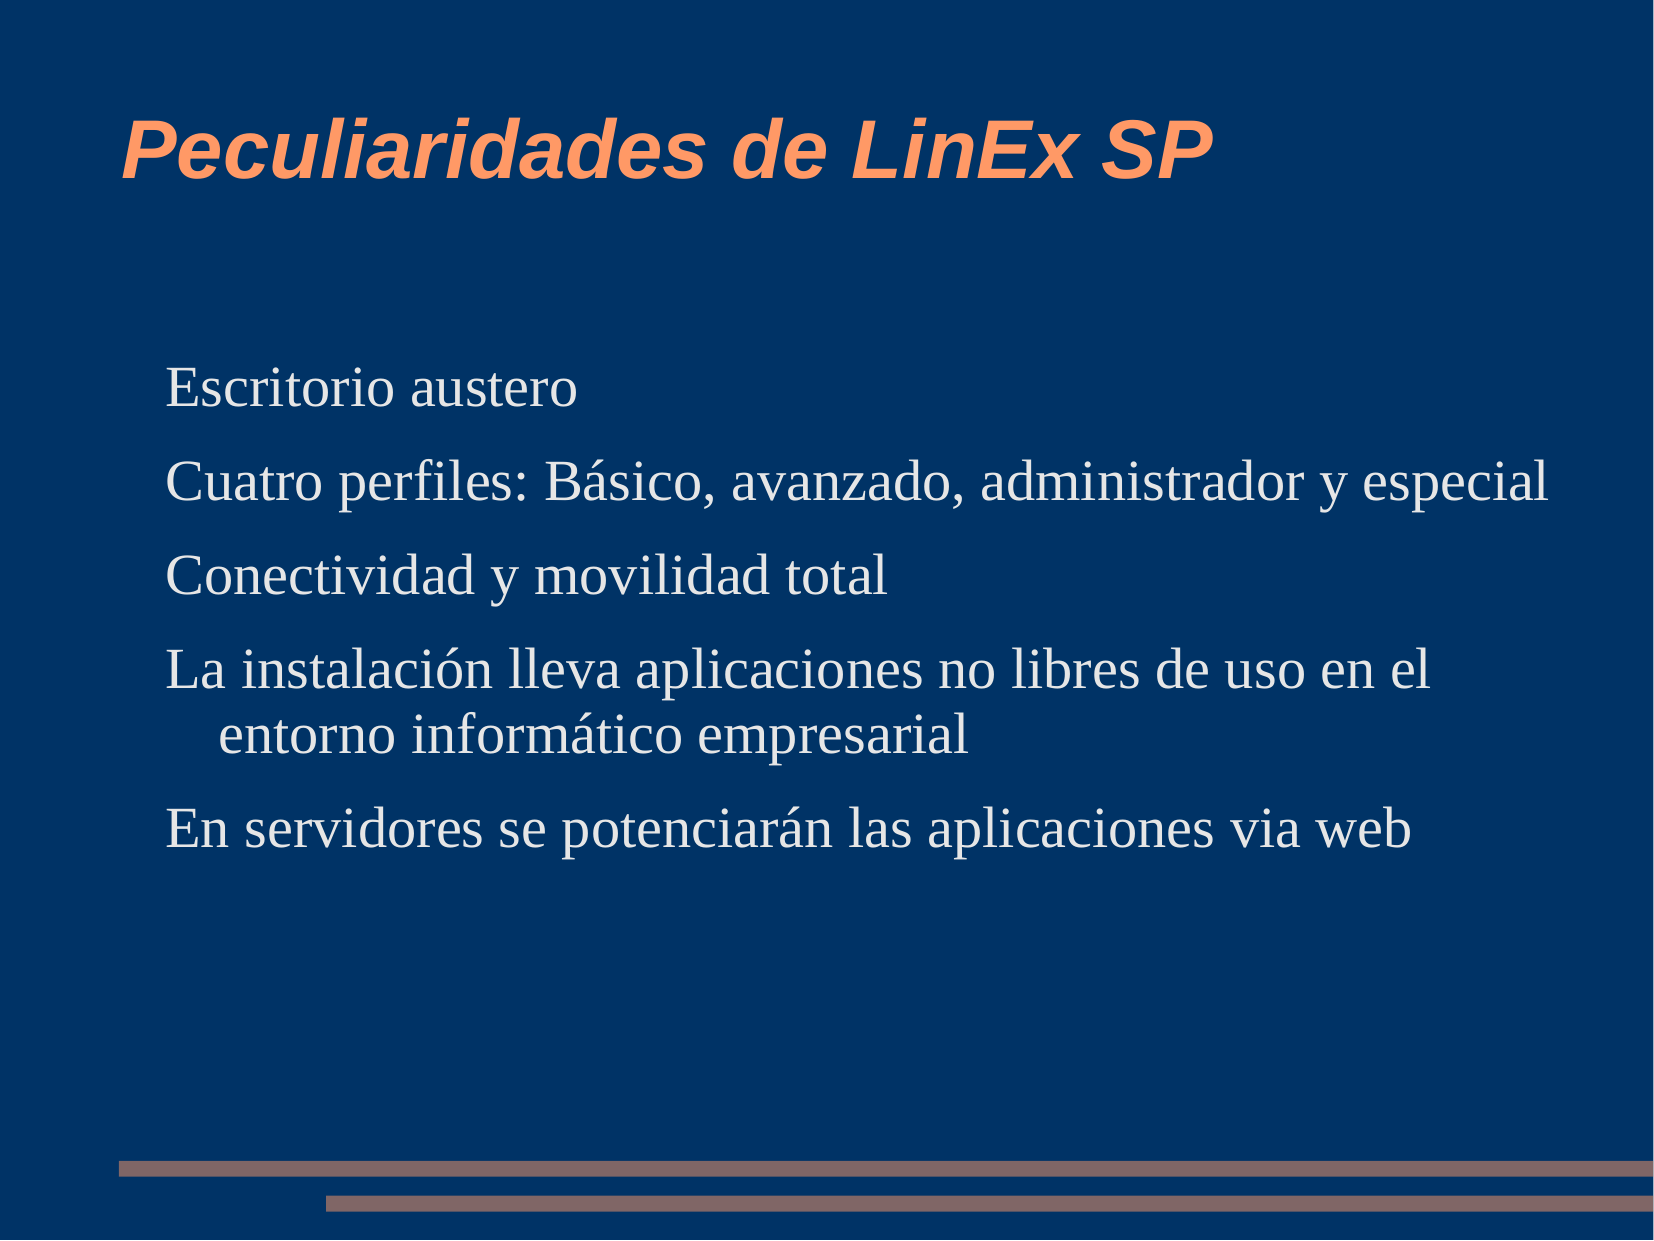

# Peculiaridades de LinEx SP
Escritorio austero
Cuatro perfiles: Básico, avanzado, administrador y especial
Conectividad y movilidad total
La instalación lleva aplicaciones no libres de uso en el entorno informático empresarial
En servidores se potenciarán las aplicaciones via web